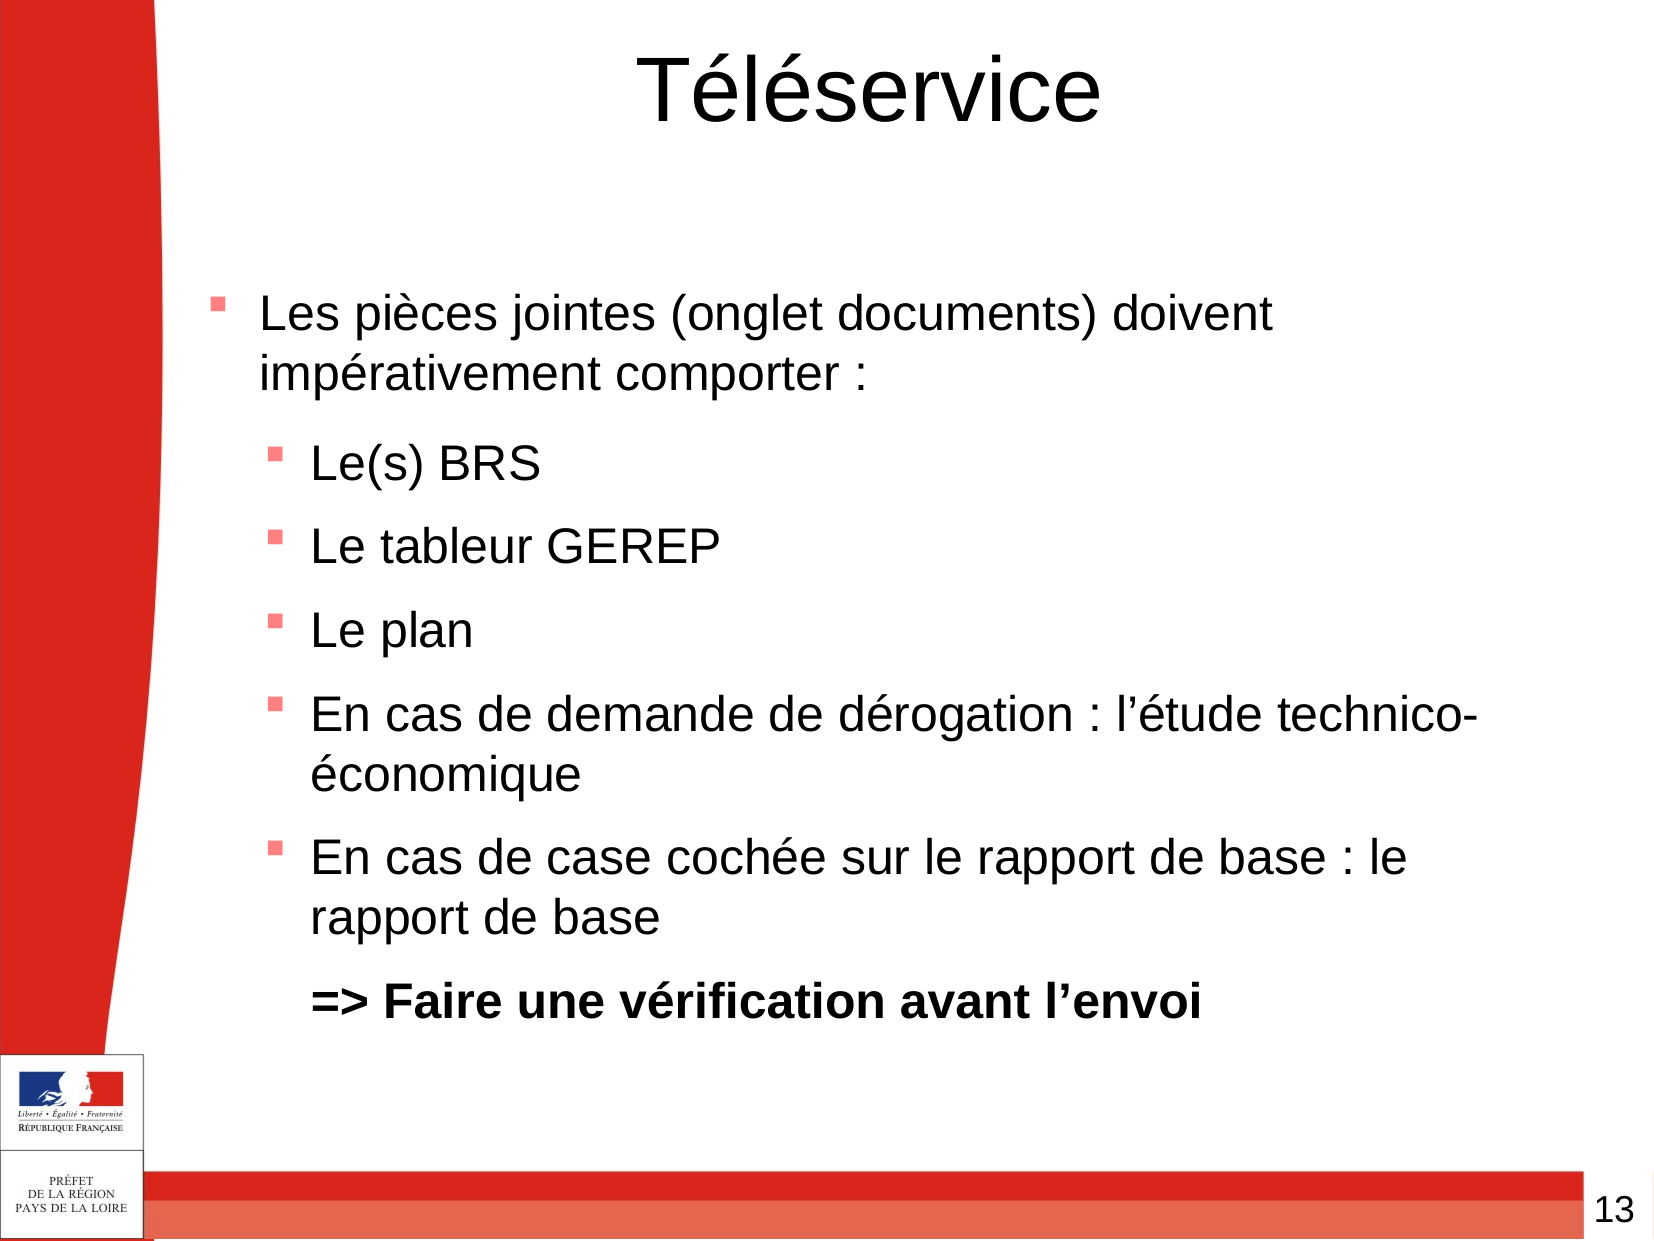

# Téléservice
Les pièces jointes (onglet documents) doivent impérativement comporter :
Le(s) BRS
Le tableur GEREP
Le plan
En cas de demande de dérogation : l’étude technico-économique
En cas de case cochée sur le rapport de base : le rapport de base
=> Faire une vérification avant l’envoi